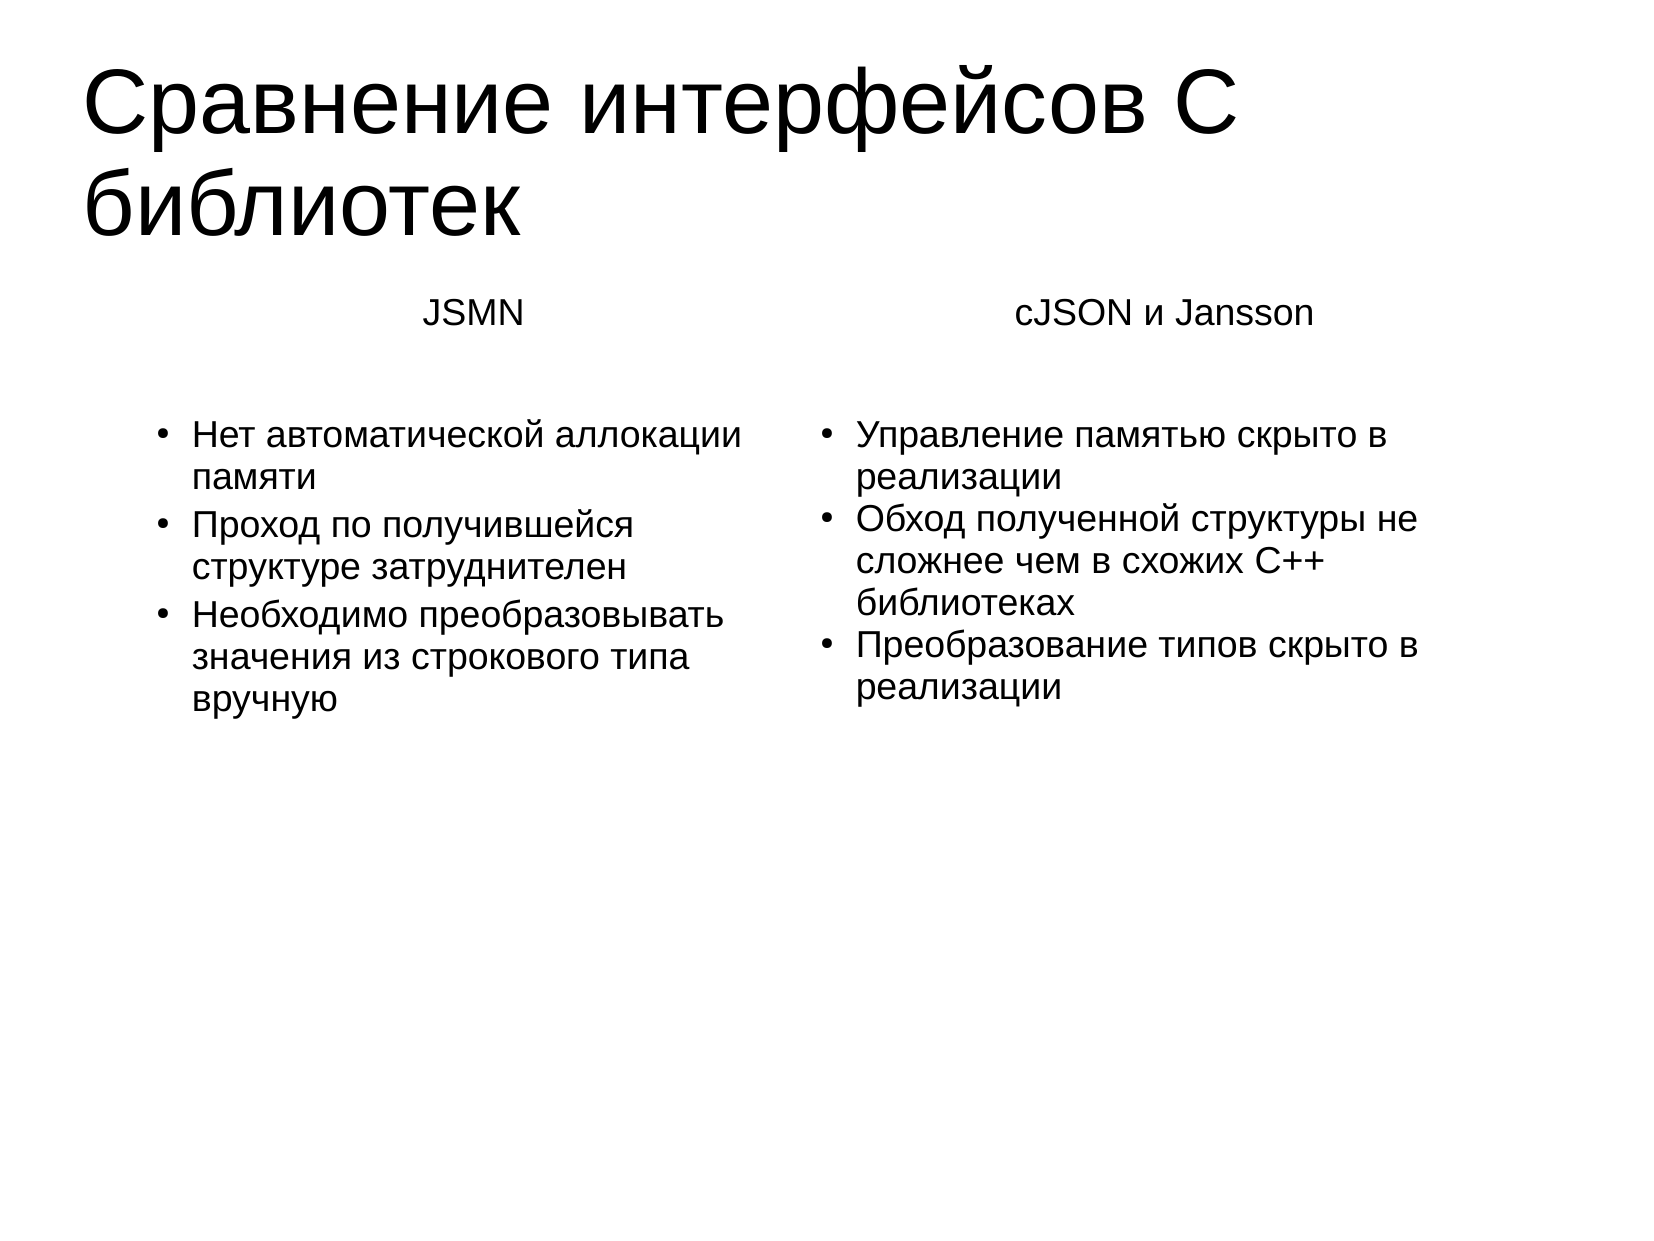

# Сравнение интерфейсов C библиотек
| JSMN | cJSON и Jansson |
| --- | --- |
| Нет автоматической аллокации памяти Проход по получившейся структуре затруднителен Необходимо преобразовывать значения из строкового типа вручную | Управление памятью скрыто в реализации Обход полученной структуры не сложнее чем в схожих C++ библиотеках Преобразование типов скрыто в реализации |